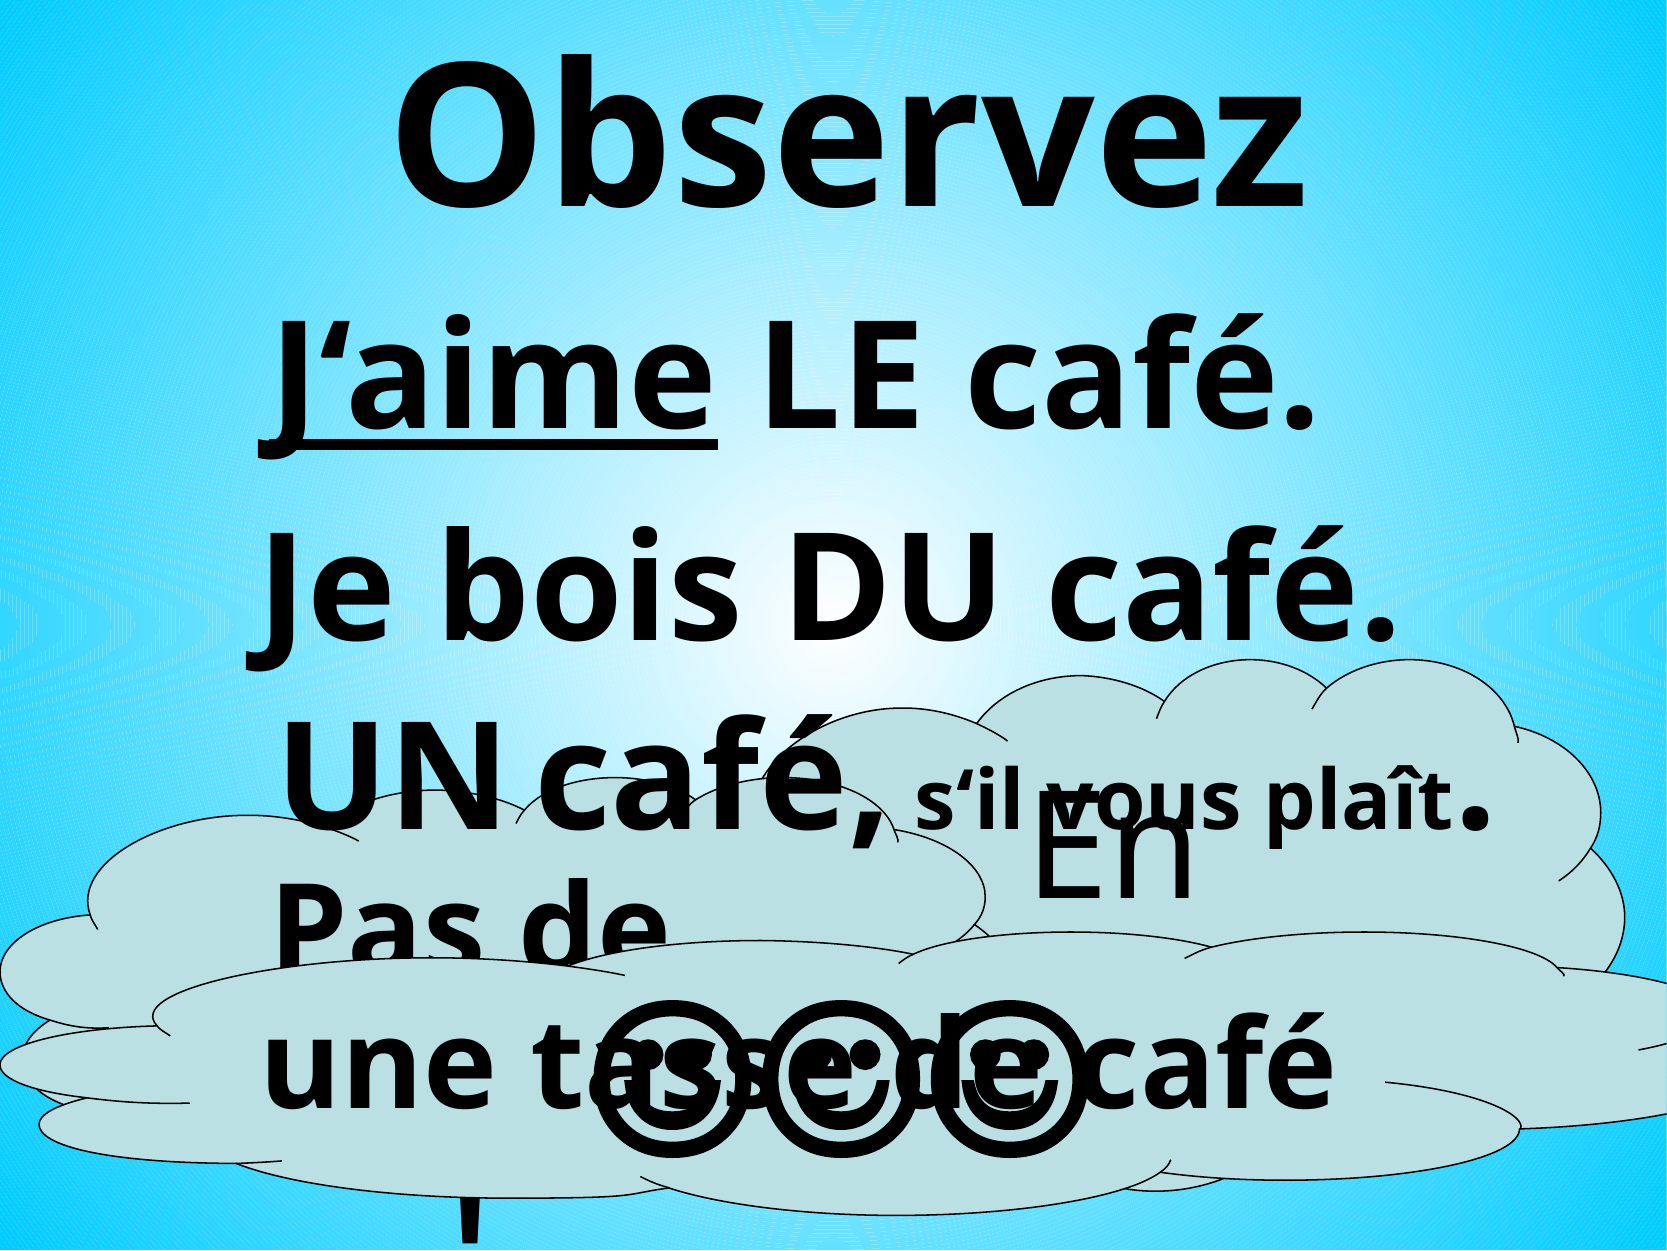

Observez
J‘aime LE café.
Je bois DU café.
En général
UN café, s‘il vous plaît.
Pas de quantité!!!
une tasse de café
